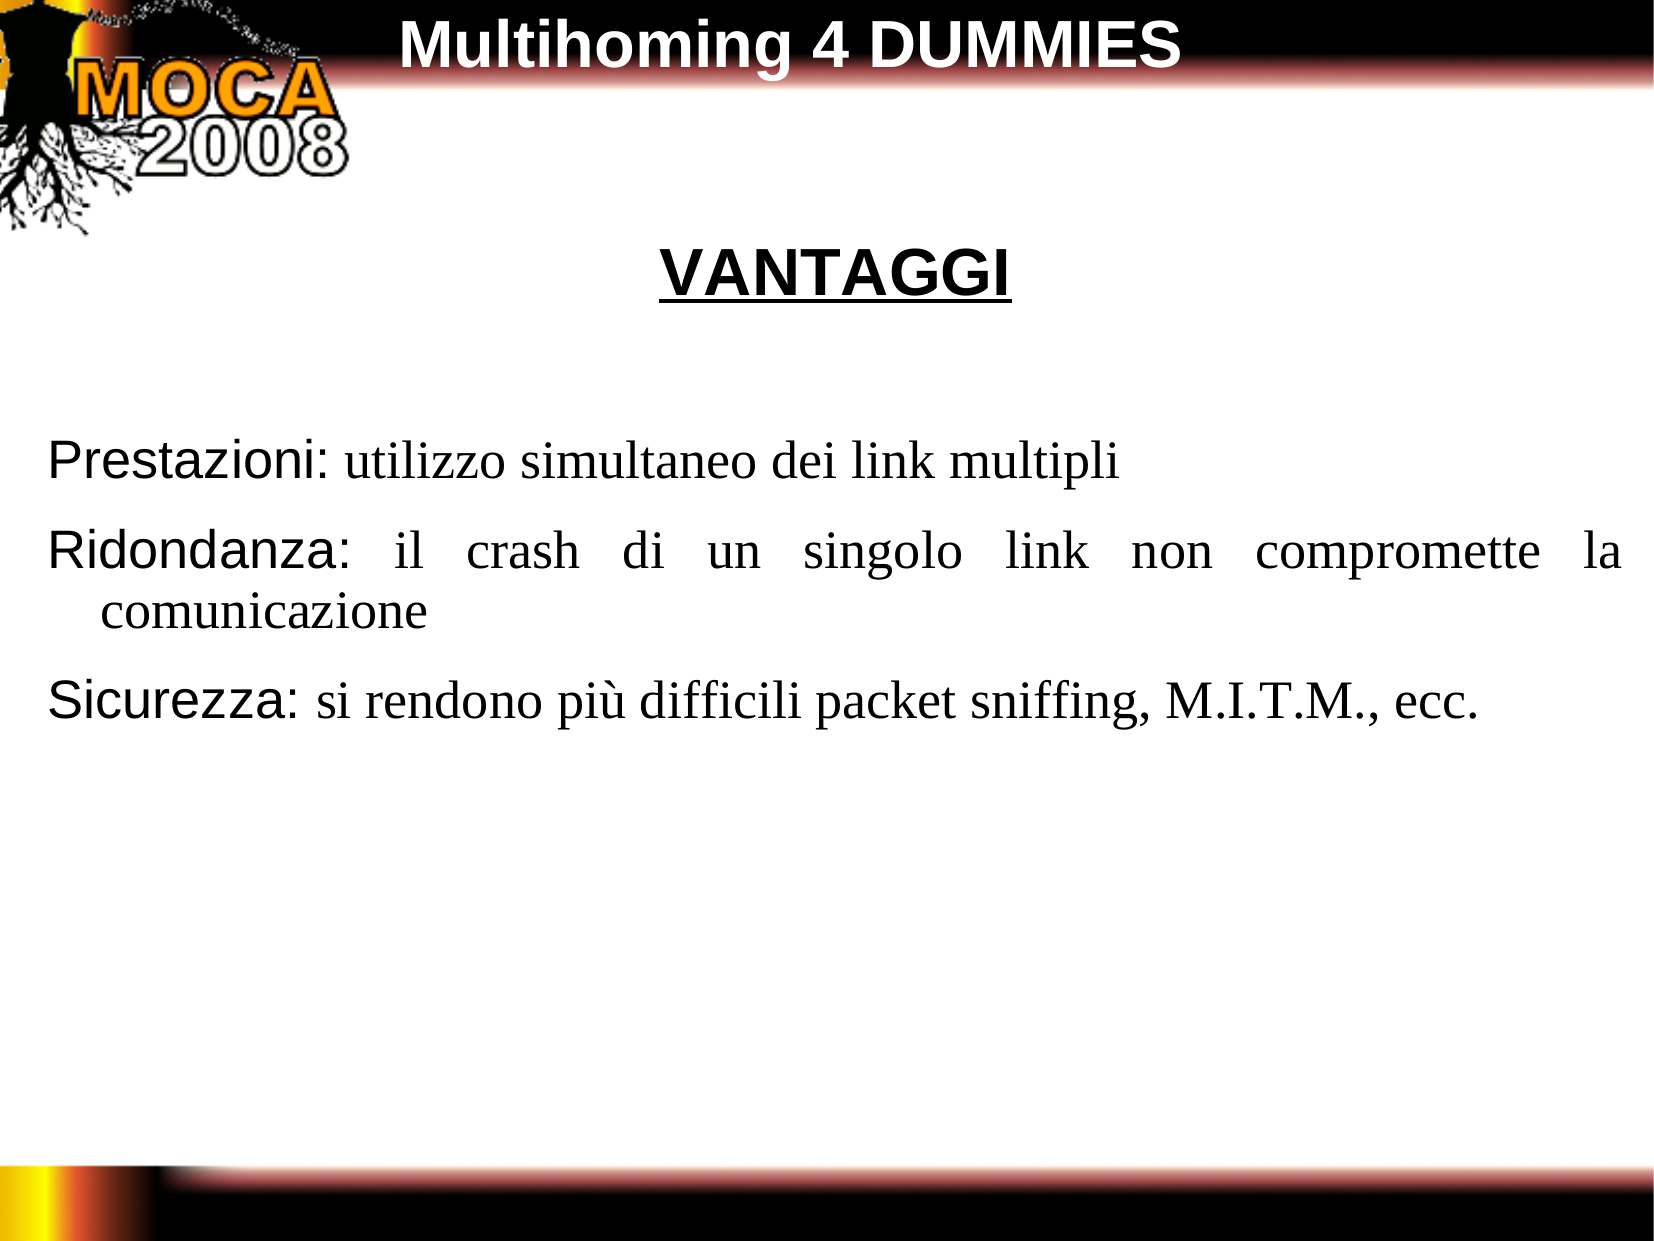

# Multihoming 4 DUMMIES
VANTAGGI
Prestazioni: utilizzo simultaneo dei link multipli
Ridondanza: il crash di un singolo link non compromette la comunicazione
Sicurezza: si rendono più difficili packet sniffing, M.I.T.M., ecc.